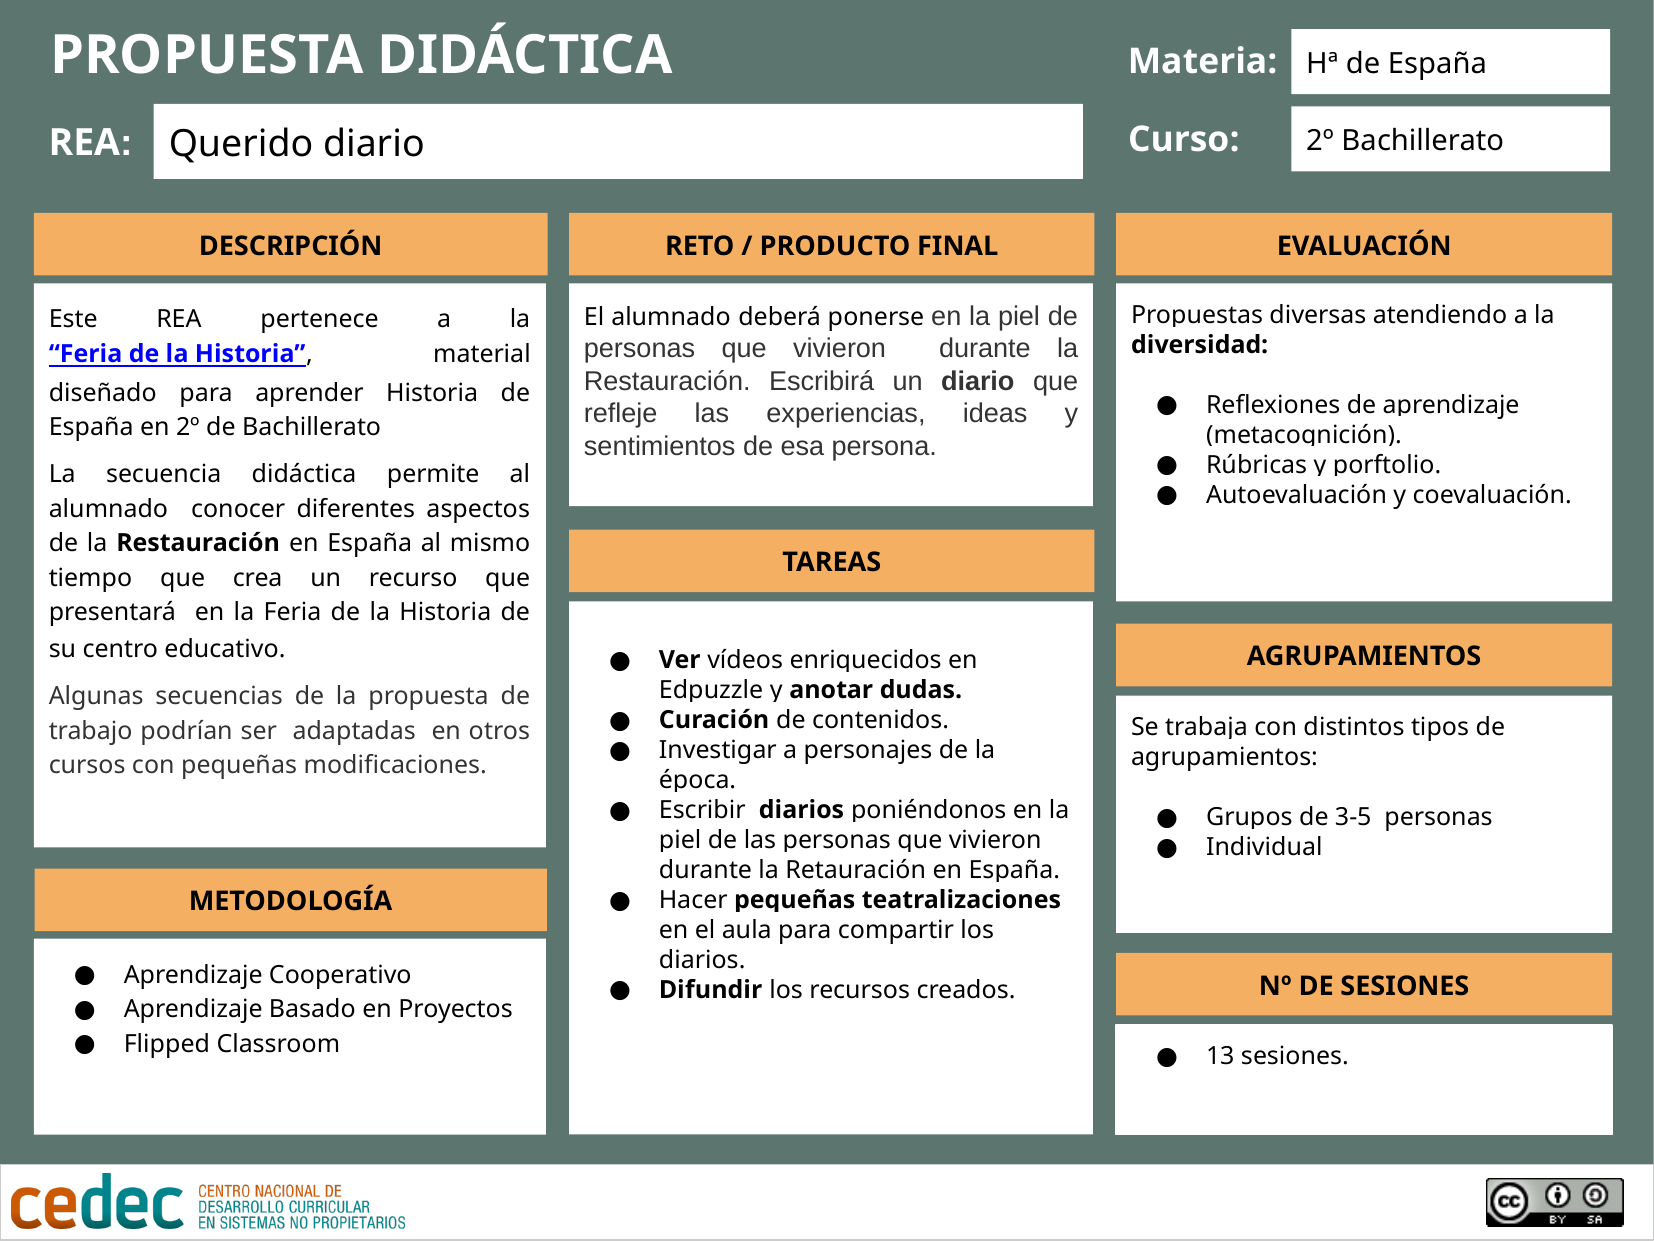

PROPUESTA DIDÁCTICA
Hª de España
Materia:
Querido diario
2º Bachillerato
Curso:
REA:
DESCRIPCIÓN
RETO / PRODUCTO FINAL
EVALUACIÓN
Este REA pertenece a la “Feria de la Historia”, material diseñado para aprender Historia de España en 2º de Bachillerato
La secuencia didáctica permite al alumnado conocer diferentes aspectos de la Restauración en España al mismo tiempo que crea un recurso que presentará en la Feria de la Historia de su centro educativo.
Algunas secuencias de la propuesta de trabajo podrían ser adaptadas en otros cursos con pequeñas modificaciones.
El alumnado deberá ponerse en la piel de personas que vivieron durante la Restauración. Escribirá un diario que refleje las experiencias, ideas y sentimientos de esa persona.
Propuestas diversas atendiendo a la diversidad:
Reflexiones de aprendizaje (metacognición).
Rúbricas y porftolio.
Autoevaluación y coevaluación.
TAREAS
Ver vídeos enriquecidos en Edpuzzle y anotar dudas.
Curación de contenidos.
Investigar a personajes de la época.
Escribir diarios poniéndonos en la piel de las personas que vivieron durante la Retauración en España.
Hacer pequeñas teatralizaciones en el aula para compartir los diarios.
Difundir los recursos creados.
AGRUPAMIENTOS
Se trabaja con distintos tipos de agrupamientos:
Grupos de 3-5 personas
Individual
METODOLOGÍA
Aprendizaje Cooperativo
Aprendizaje Basado en Proyectos
Flipped Classroom
Nº DE SESIONES
13 sesiones.